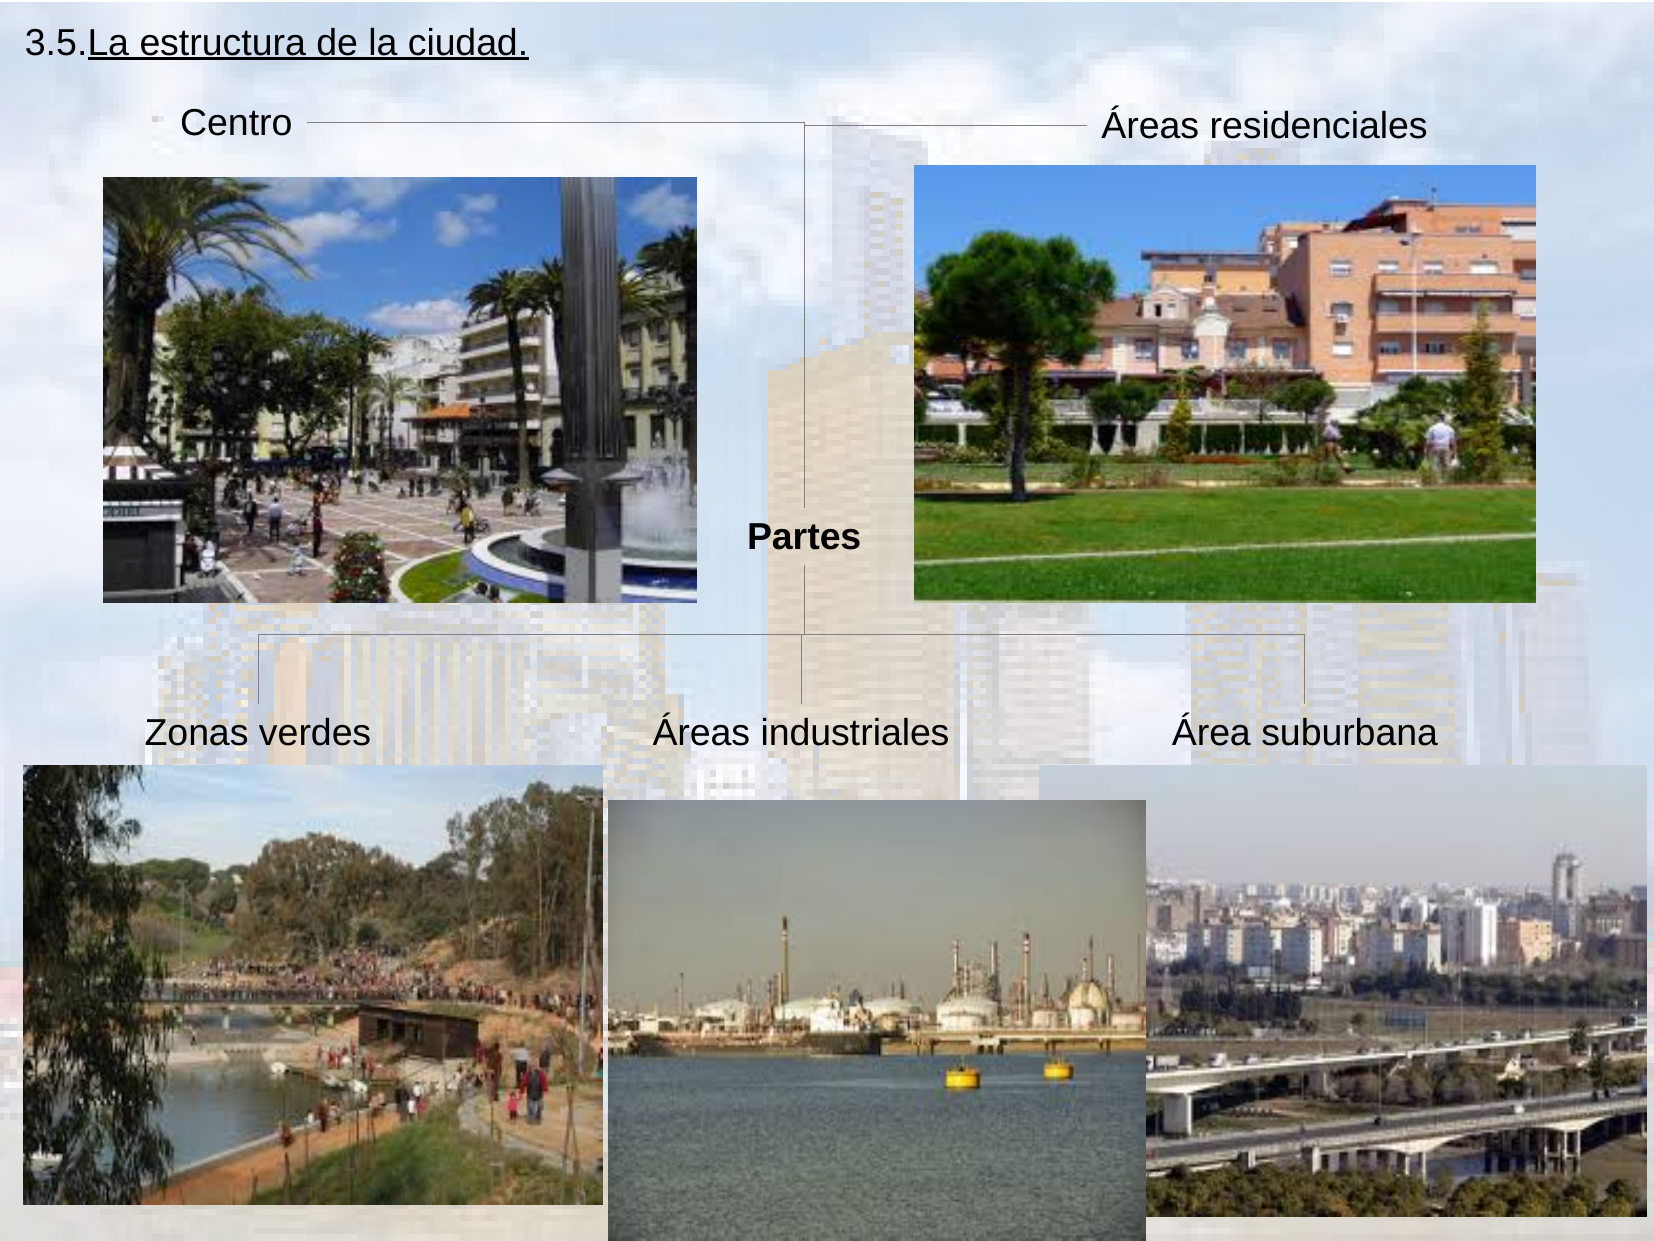

3.5.La estructura de la ciudad.
Centro
Áreas residenciales
Partes
Zonas verdes
Áreas industriales
Área suburbana